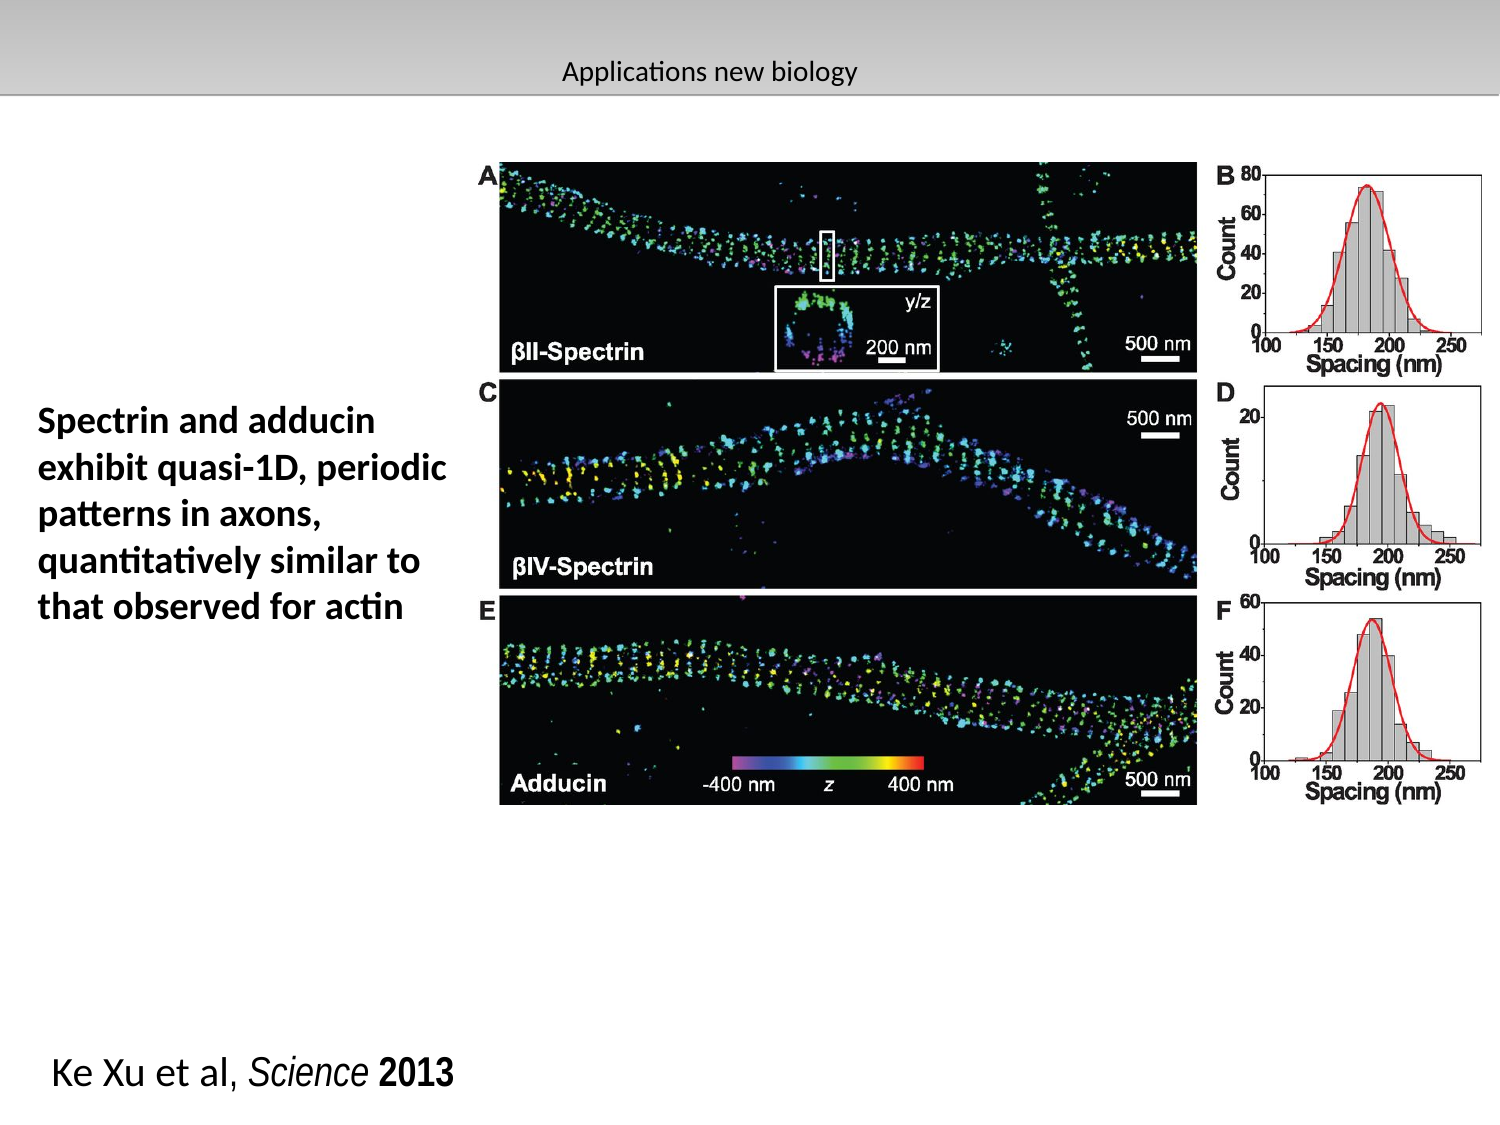

# Applications new biology
Spectrin and adducin exhibit quasi-1D, periodic patterns in axons, quantitatively similar to that observed for actin
Ke Xu et al, Science 2013